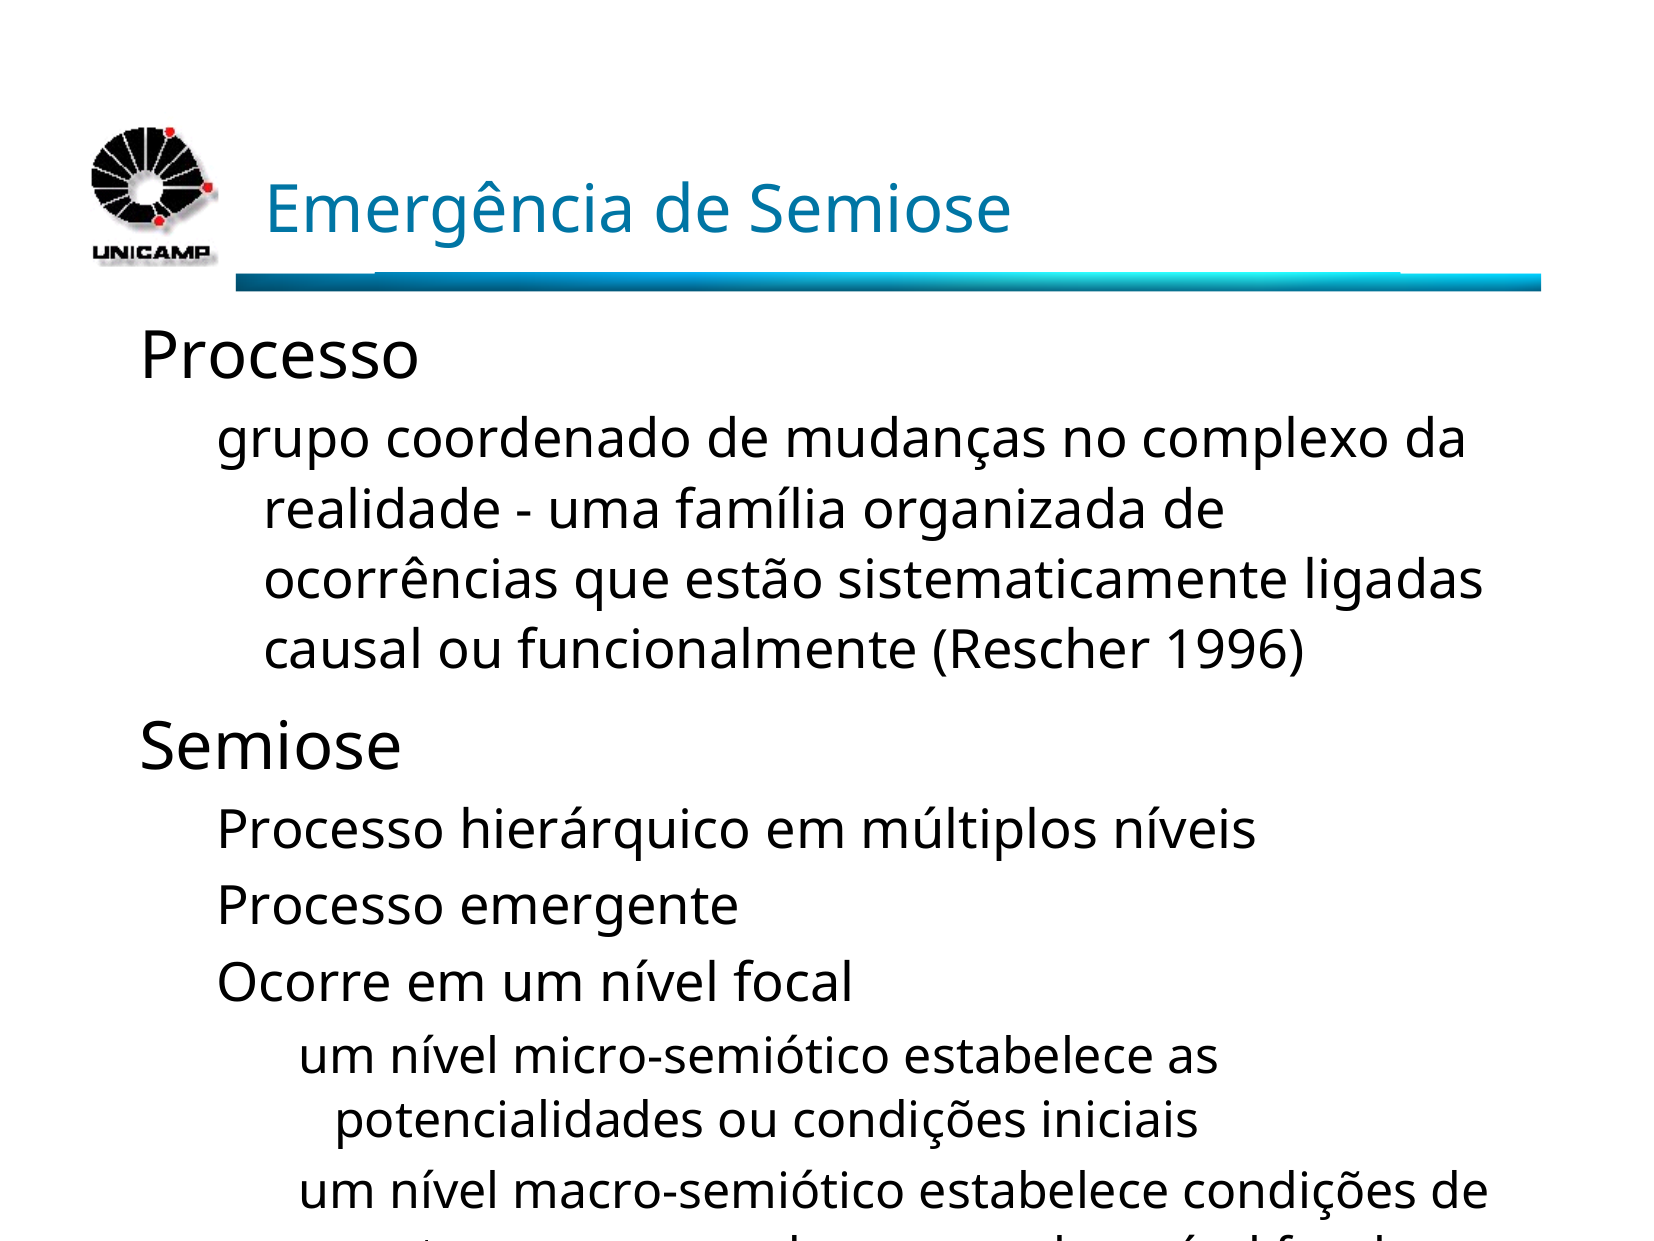

# Emergência de Semiose
Processo
grupo coordenado de mudanças no complexo da realidade - uma família organizada de ocorrências que estão sistematicamente ligadas causal ou funcionalmente (Rescher 1996)
Semiose
Processo hierárquico em múltiplos níveis
Processo emergente
Ocorre em um nível focal
um nível micro-semiótico estabelece as potencialidades ou condições iniciais
um nível macro-semiótico estabelece condições de contorno que coordena e regula o nível focal